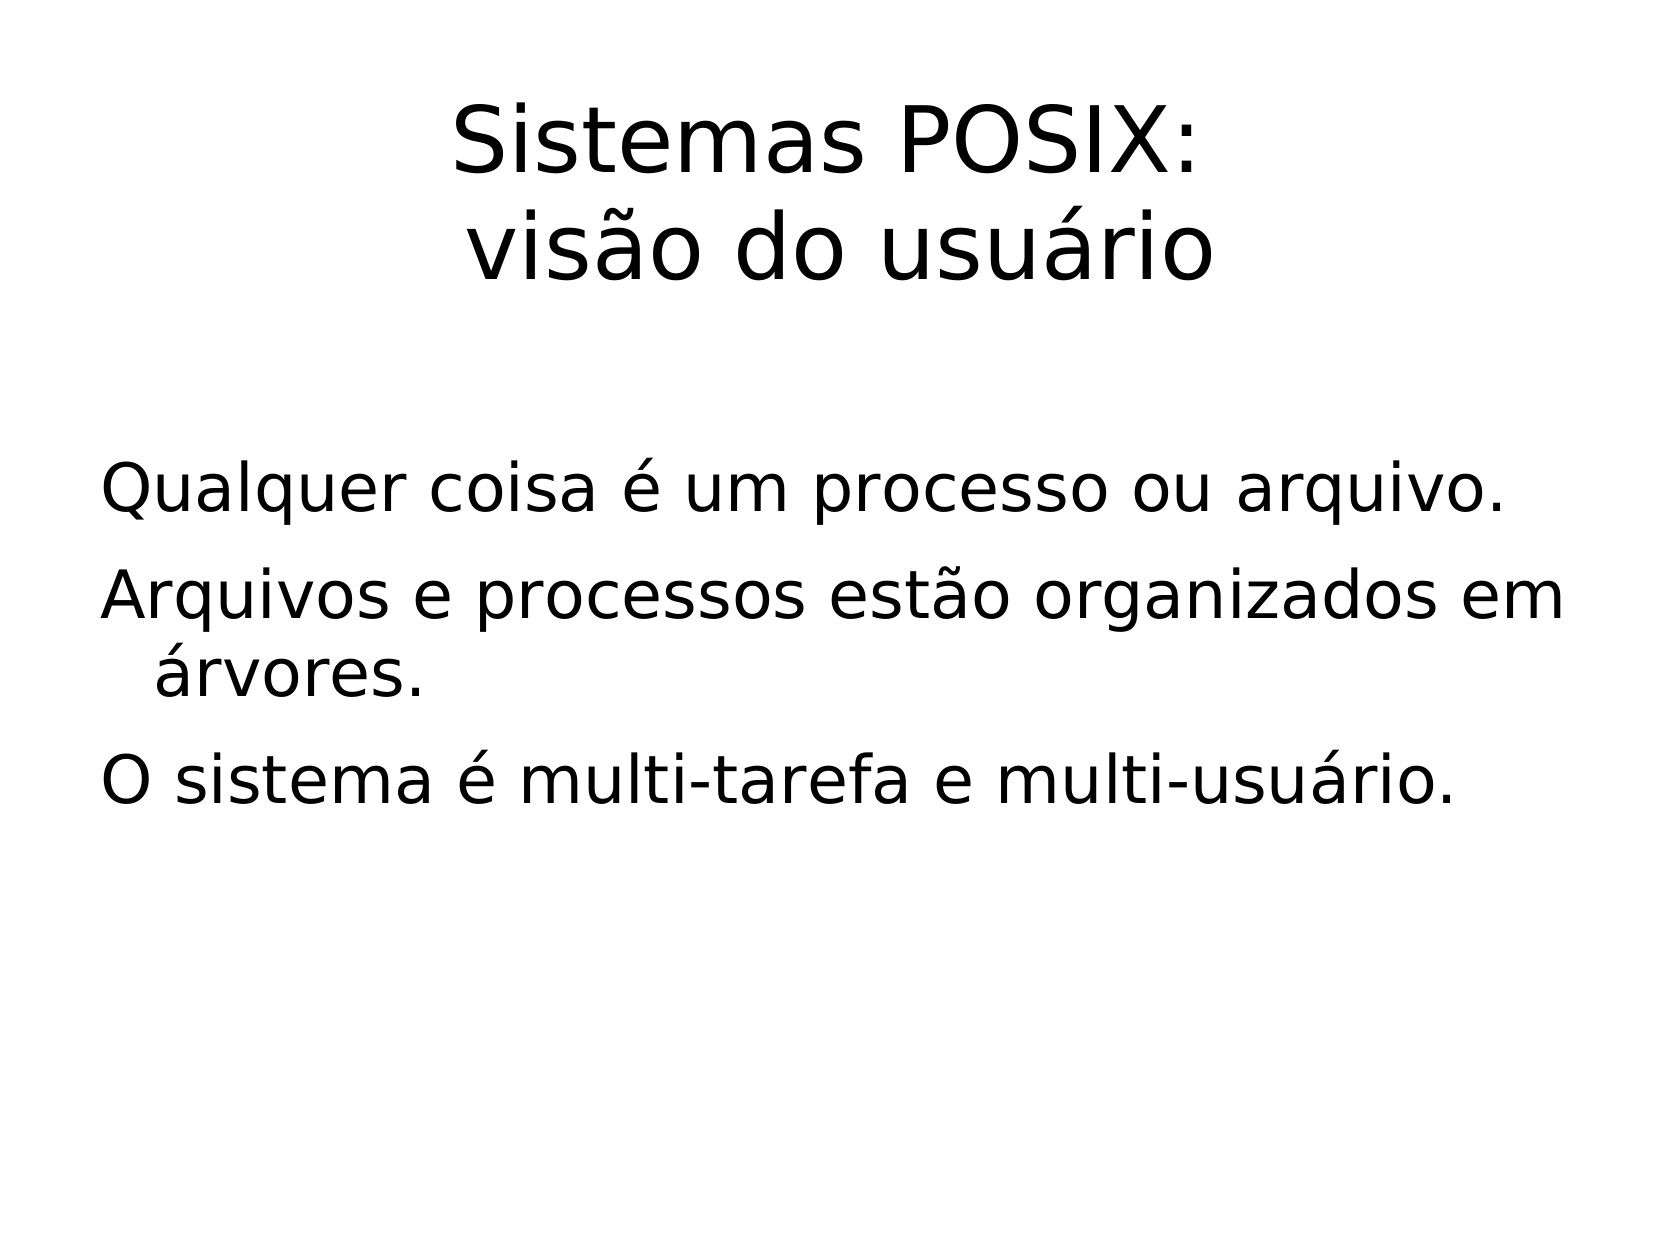

Sistemas POSIX:
 visão do usuário
# Qualquer coisa é um processo ou arquivo.
Arquivos e processos estão organizados em árvores.
O sistema é multi-tarefa e multi-usuário.